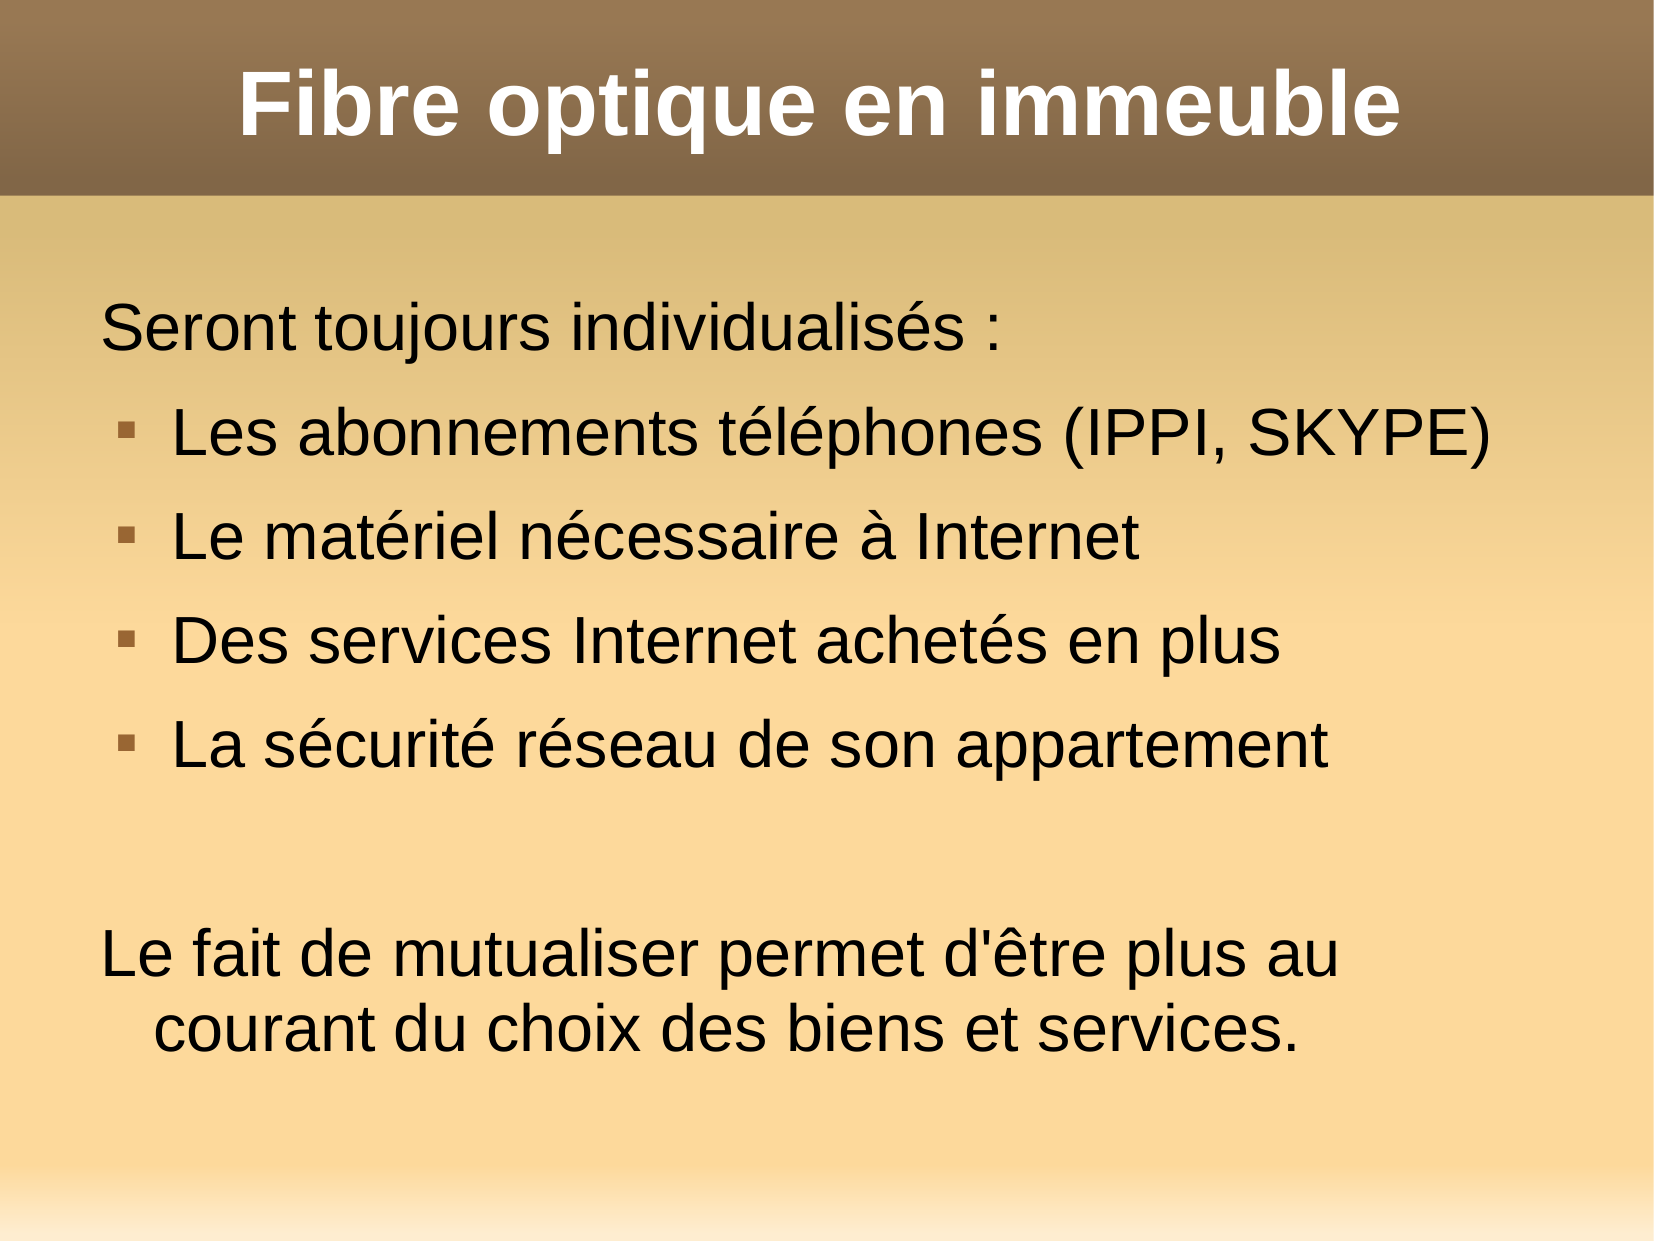

# Fibre optique en immeuble
Seront toujours individualisés :
Les abonnements téléphones (IPPI, SKYPE)
Le matériel nécessaire à Internet
Des services Internet achetés en plus
La sécurité réseau de son appartement
Le fait de mutualiser permet d'être plus au courant du choix des biens et services.